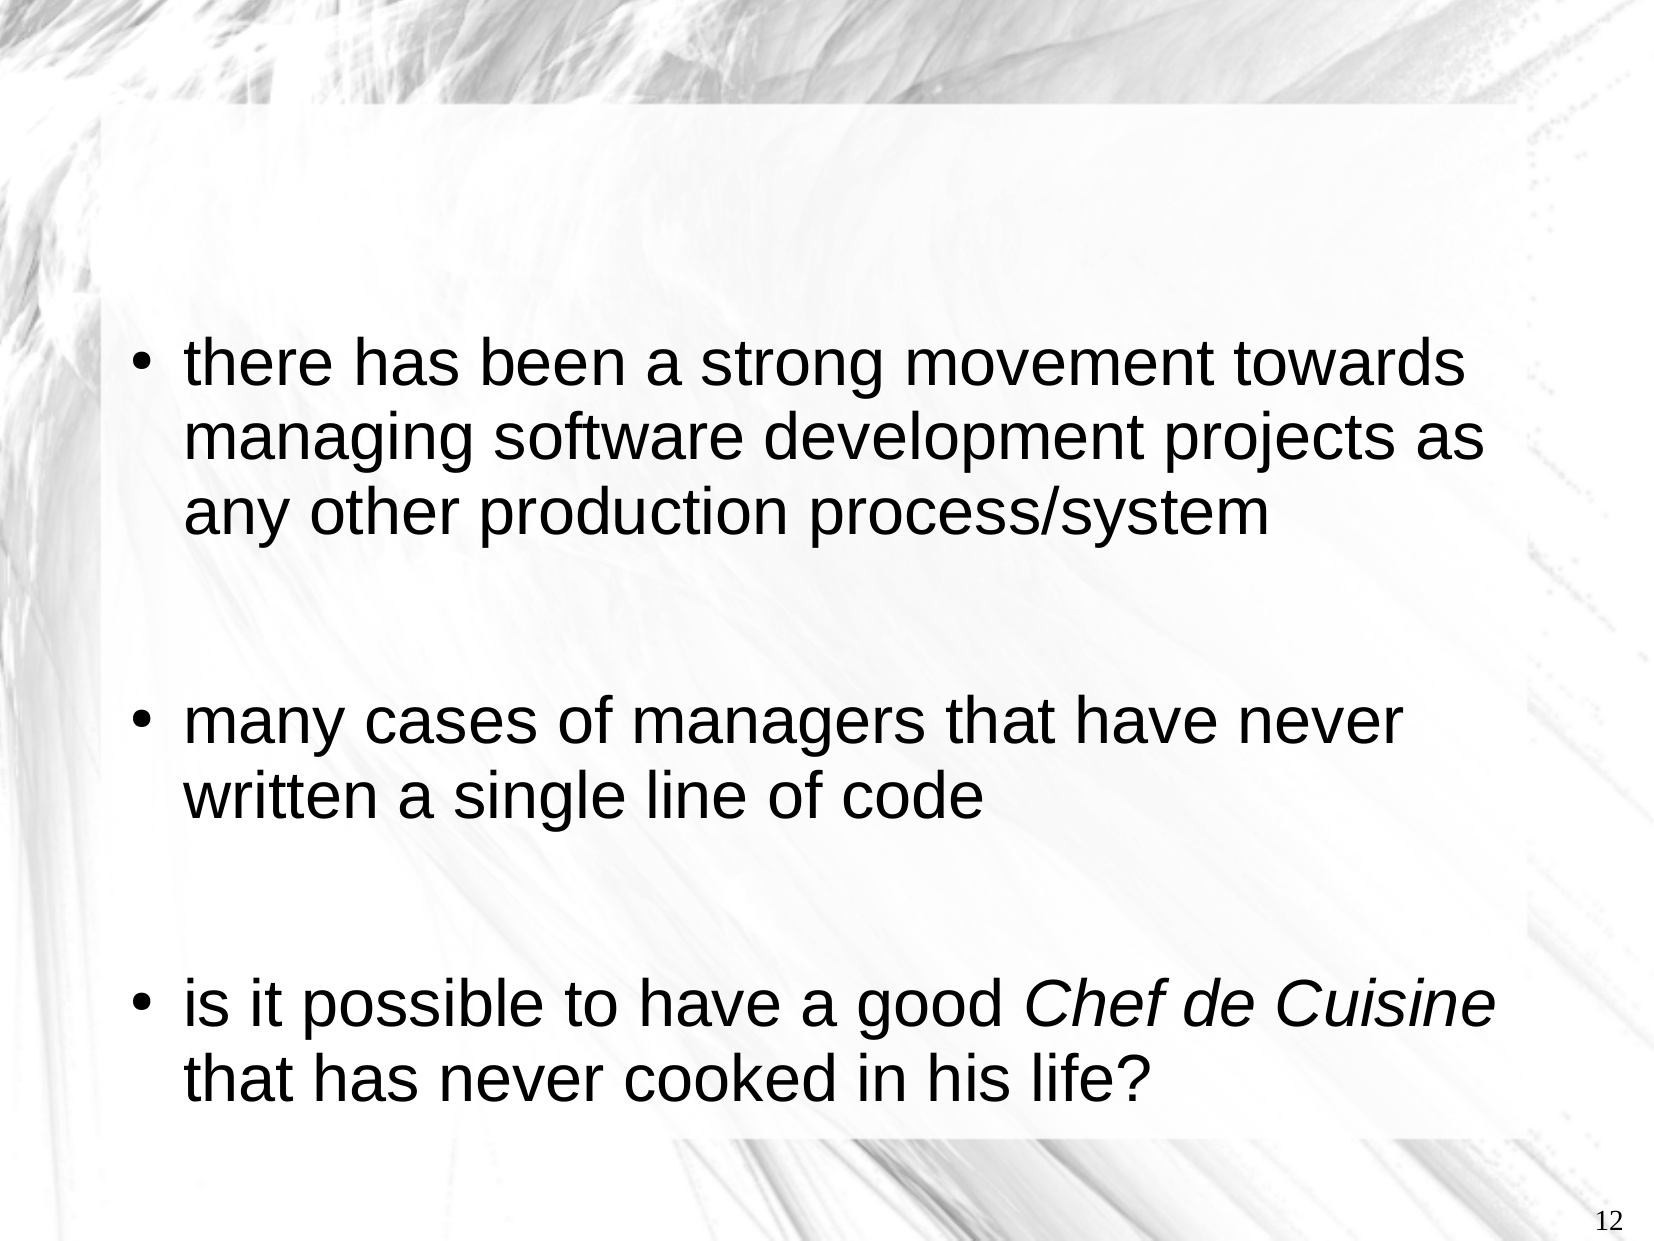

# there has been a strong movement towards managing software development projects as any other production process/system
many cases of managers that have never written a single line of code
is it possible to have a good Chef de Cuisine that has never cooked in his life?
12